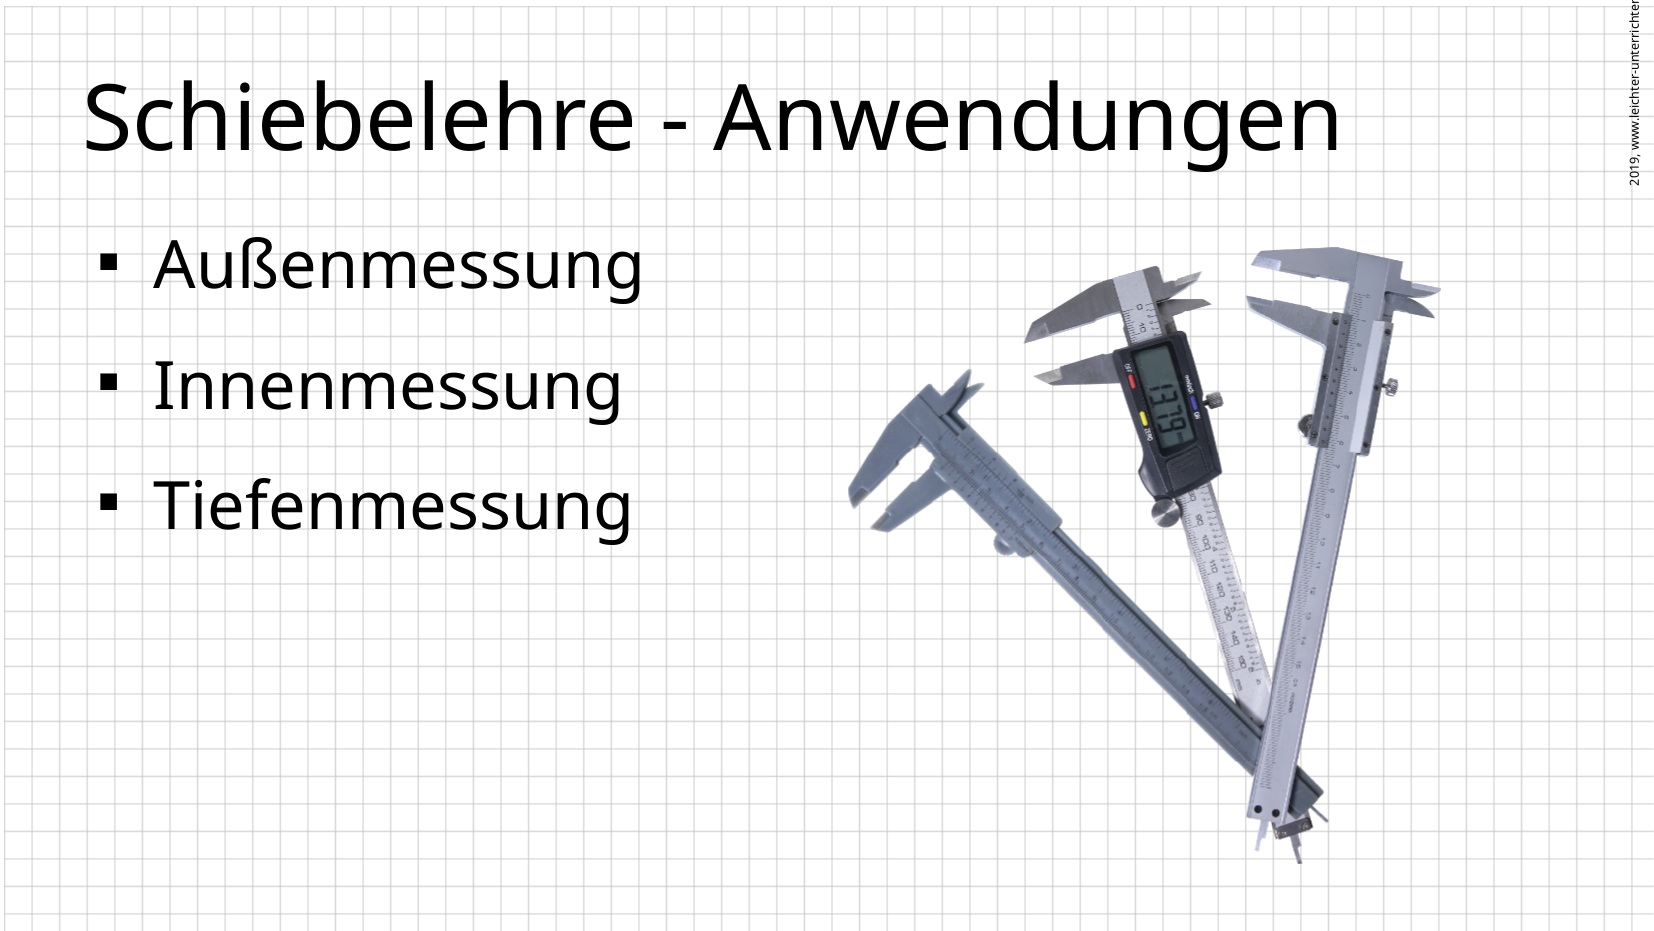

# Schiebelehre - Anwendungen
Außenmessung
Innenmessung
Tiefenmessung